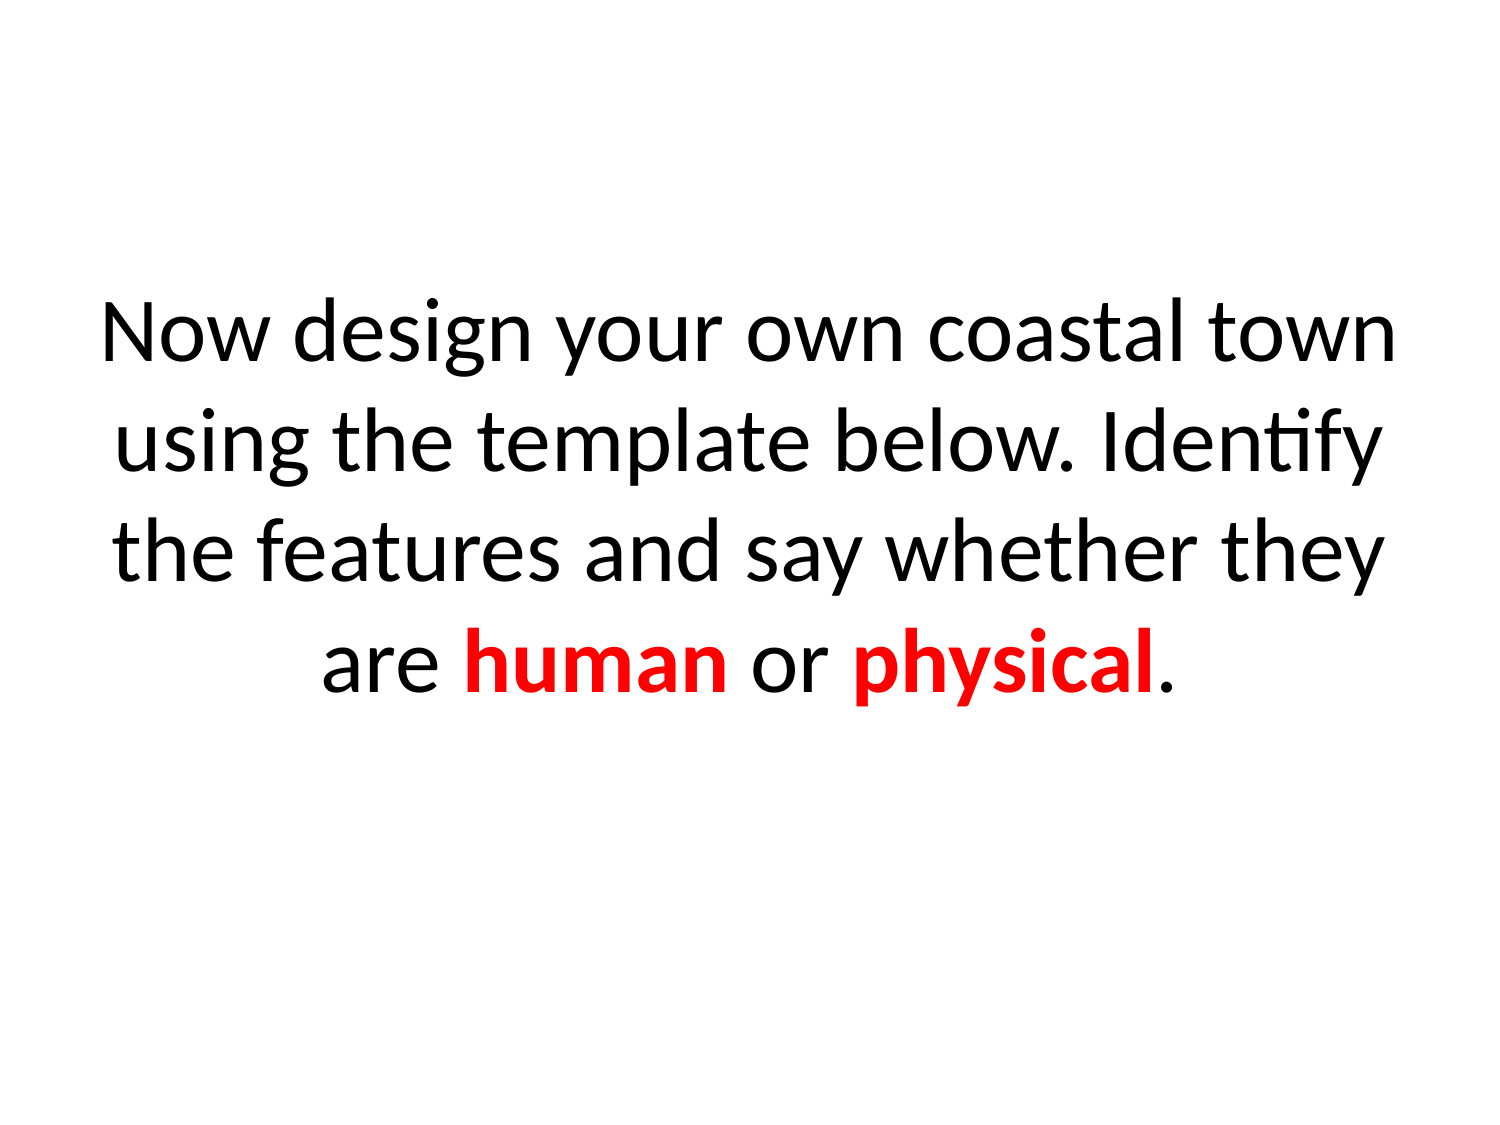

#
Now design your own coastal town using the template below. Identify the features and say whether they are human or physical.